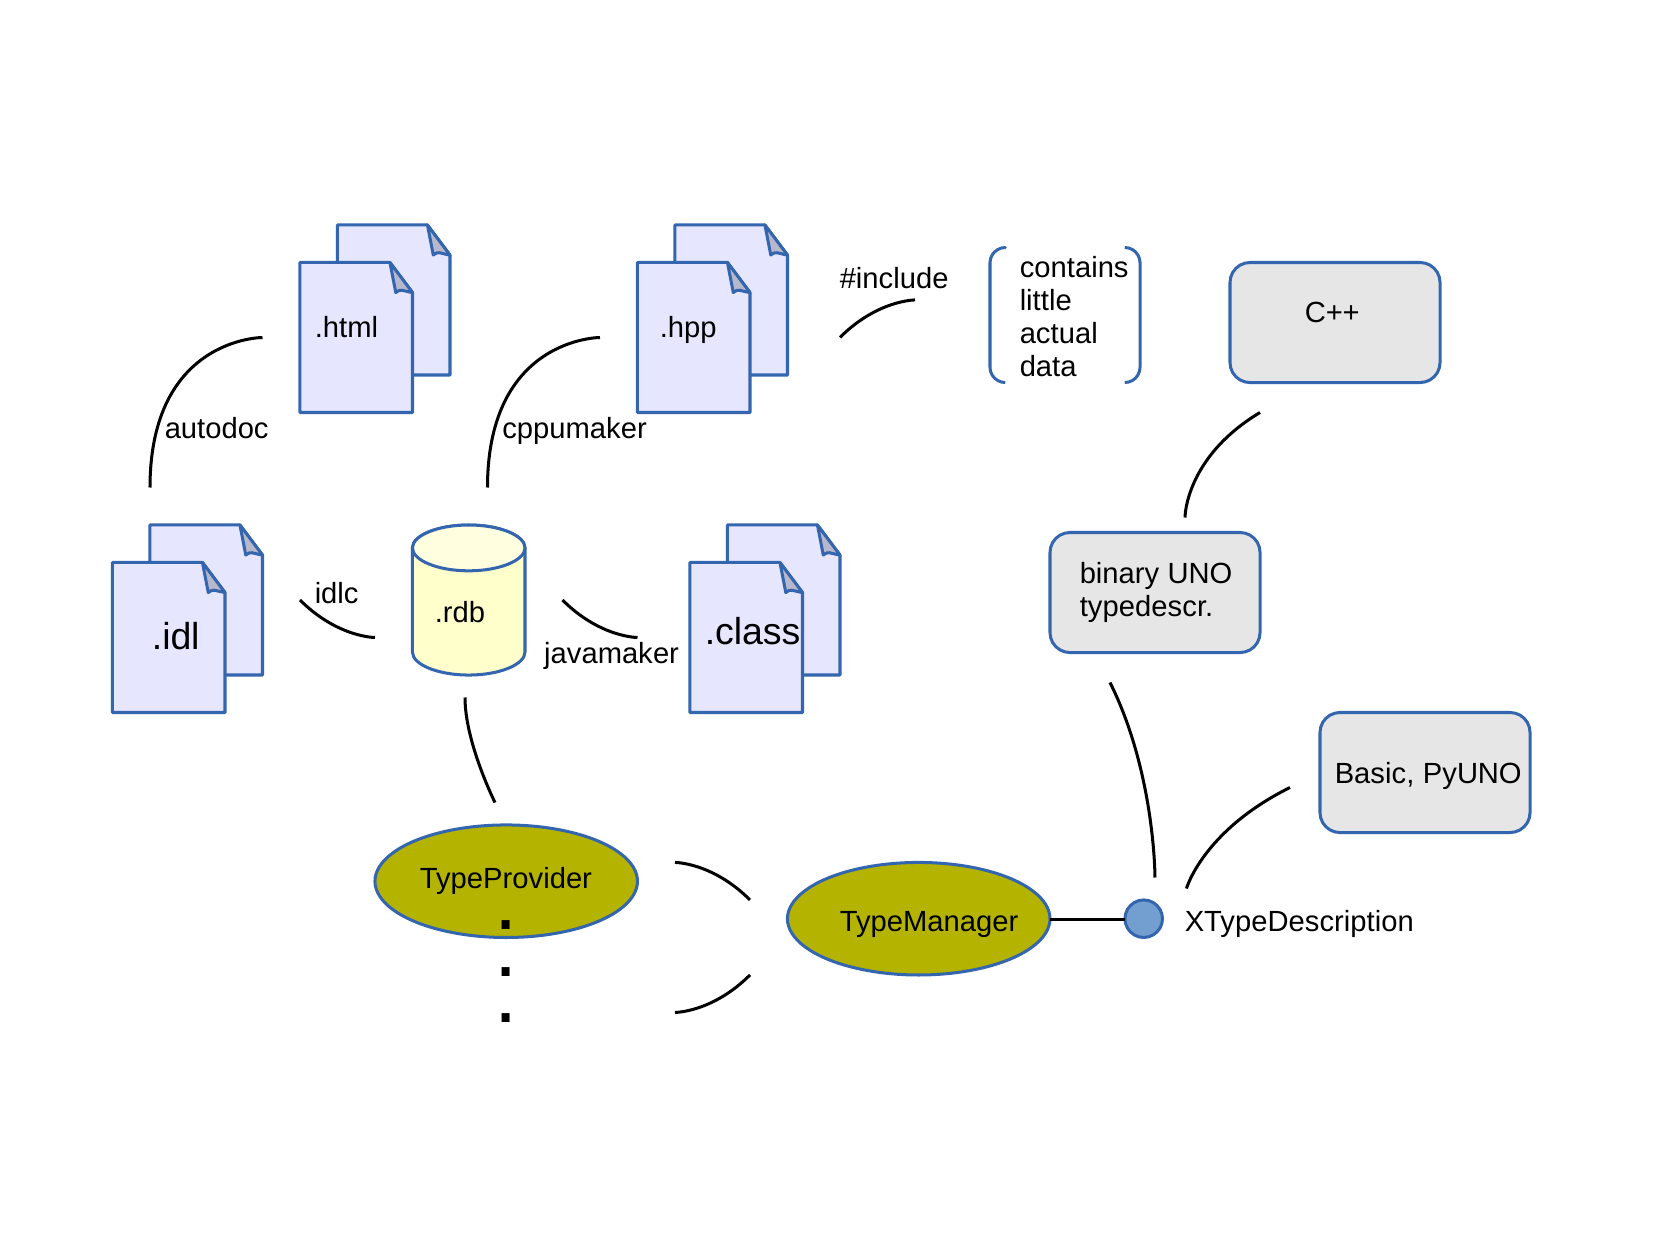

contains little actual data
#include
C++
.html
.hpp
autodoc
cppumaker
binary UNO typedescr.
idlc
.rdb
.class
.idl
javamaker
Basic, PyUNO
TypeProvider
...
TypeManager
XTypeDescription